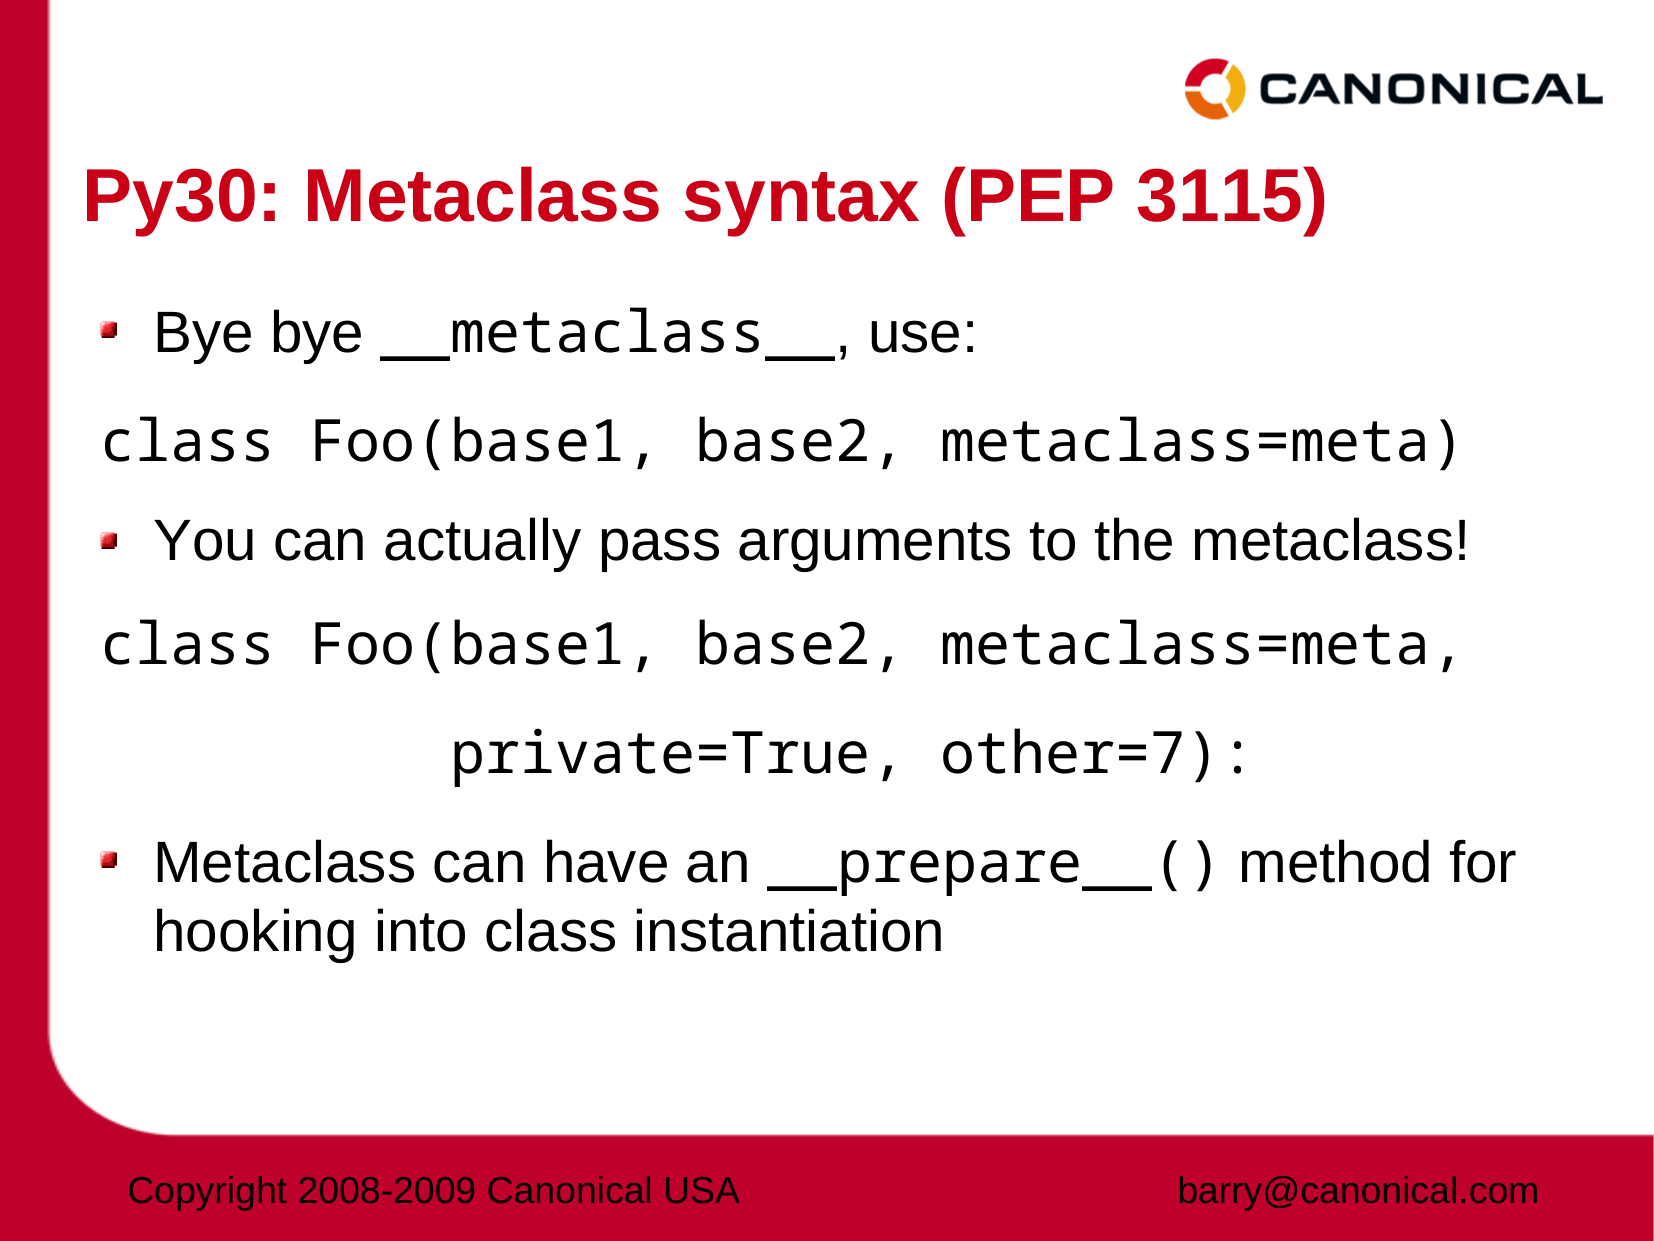

# Py30: Metaclass syntax (PEP 3115)
Bye bye __metaclass__, use:
class Foo(base1, base2, metaclass=meta)
You can actually pass arguments to the metaclass!
class Foo(base1, base2, metaclass=meta,
 private=True, other=7):
Metaclass can have an __prepare__() method for hooking into class instantiation